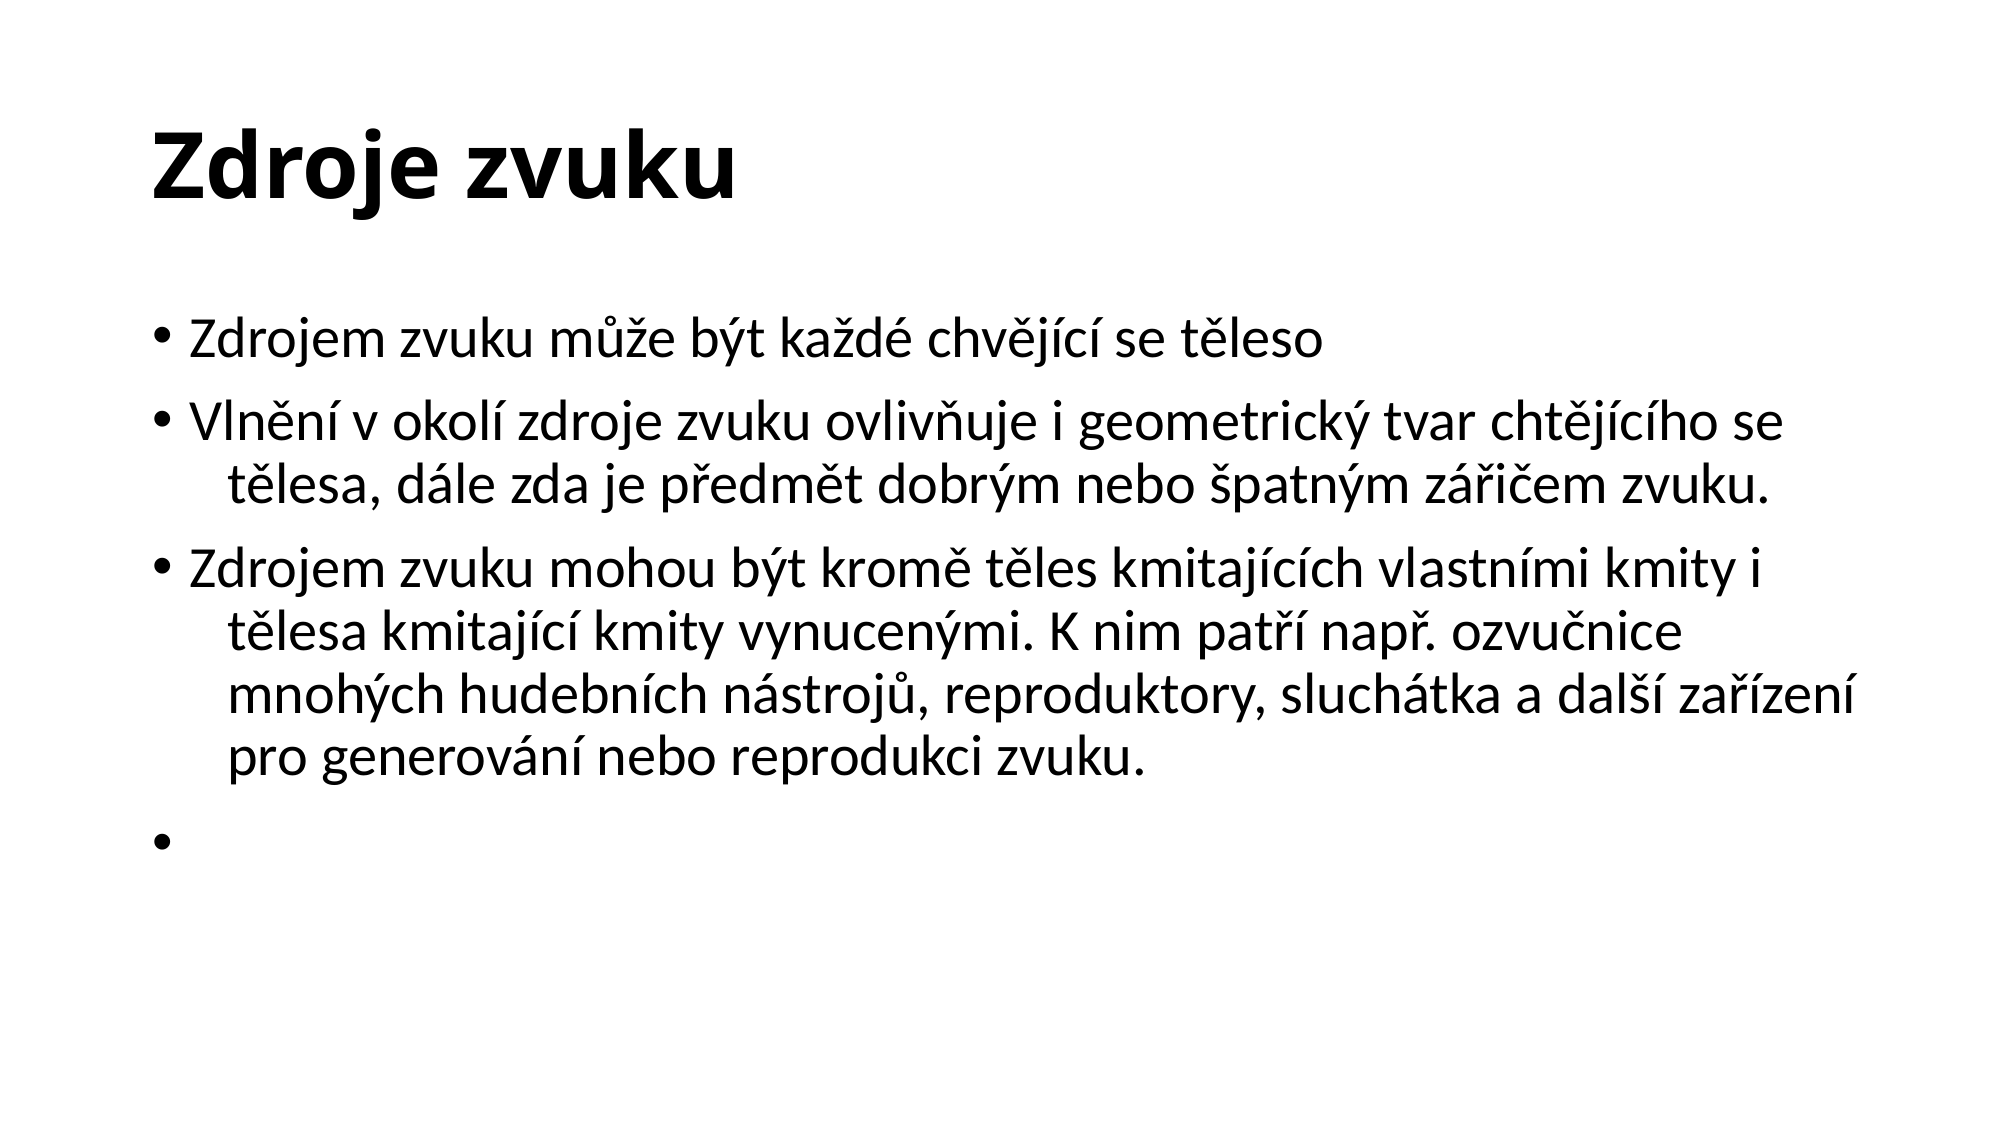

# Zdroje zvuku
Zdrojem zvuku může být každé chvějící se těleso
Vlnění v okolí zdroje zvuku ovlivňuje i geometrický tvar chtějícího se tělesa, dále zda je předmět dobrým nebo špatným zářičem zvuku.
Zdrojem zvuku mohou být kromě těles kmitajících vlastními kmity i tělesa kmitající kmity vynucenými. K nim patří např. ozvučnice mnohých hudebních nástrojů, reproduktory, sluchátka a další zařízení pro generování nebo reprodukci zvuku.